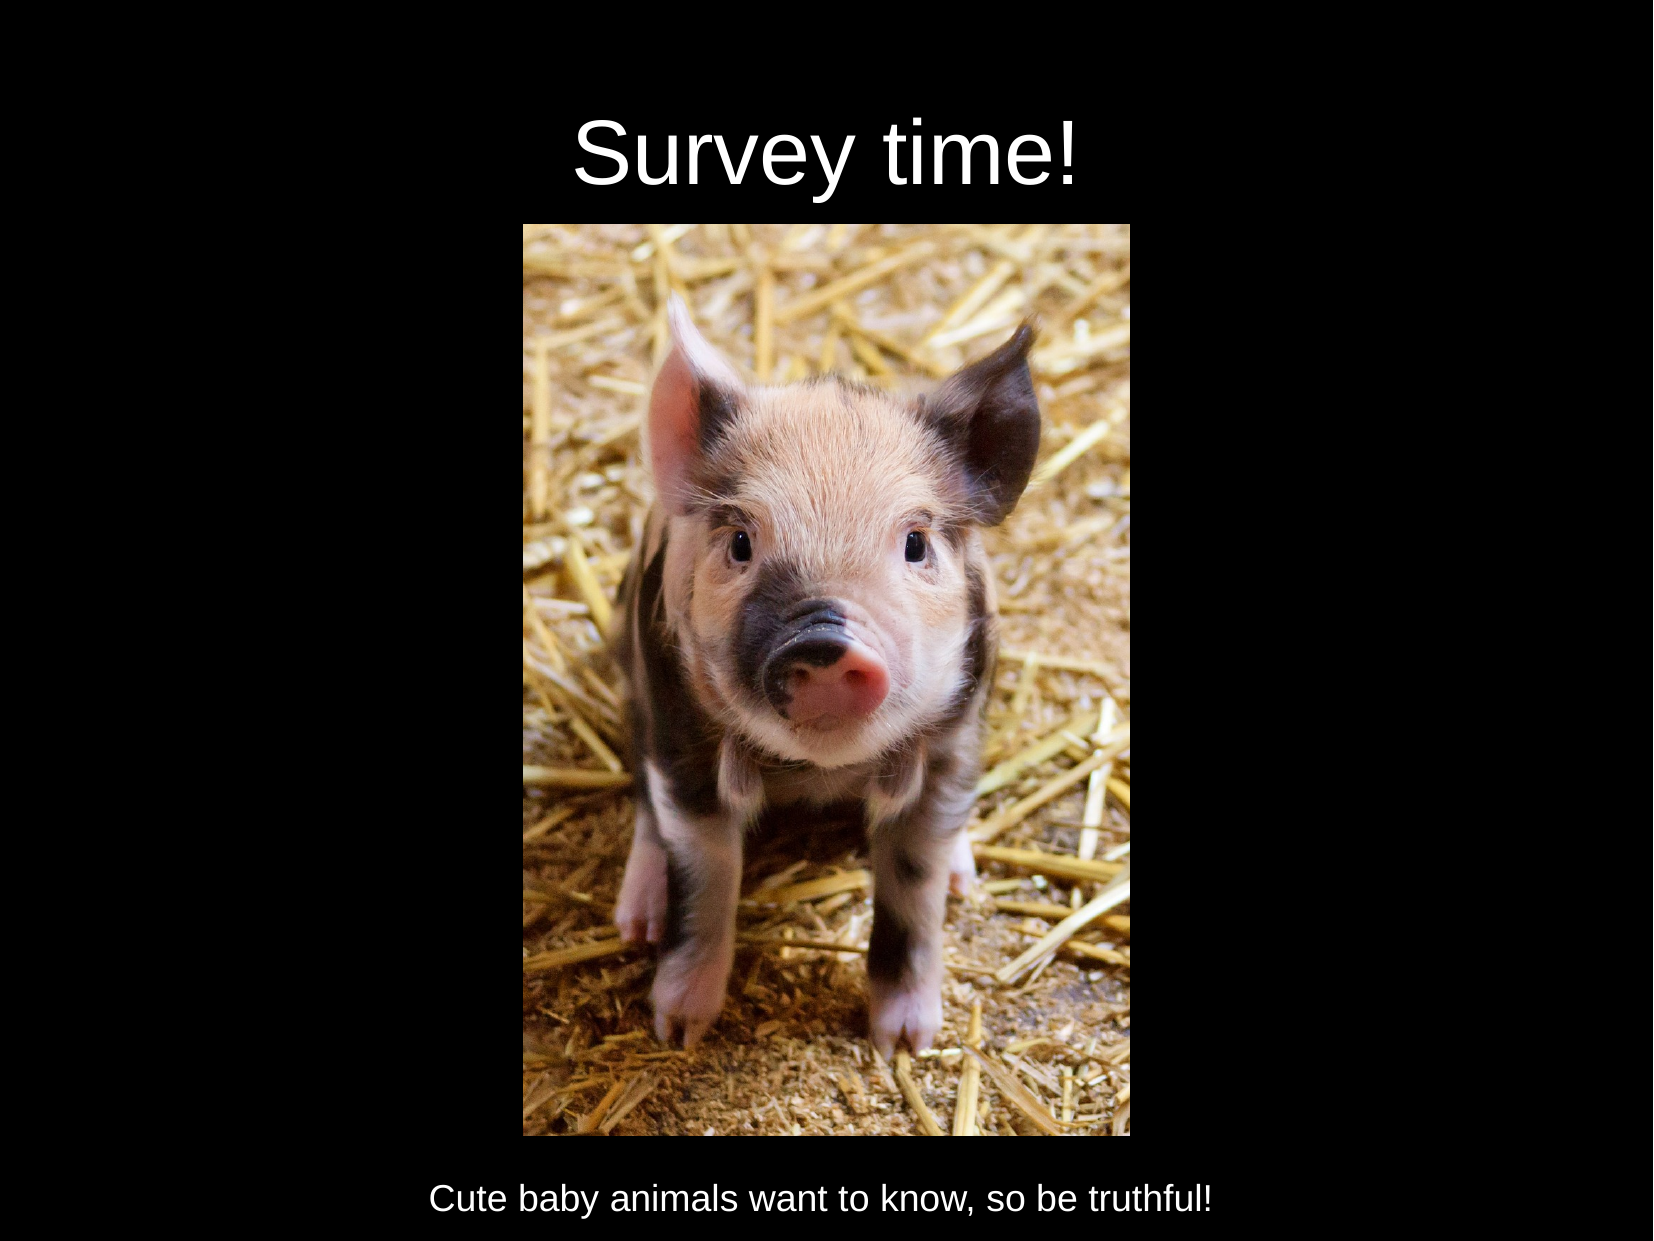

# Survey time!
Cute baby animals want to know, so be truthful!